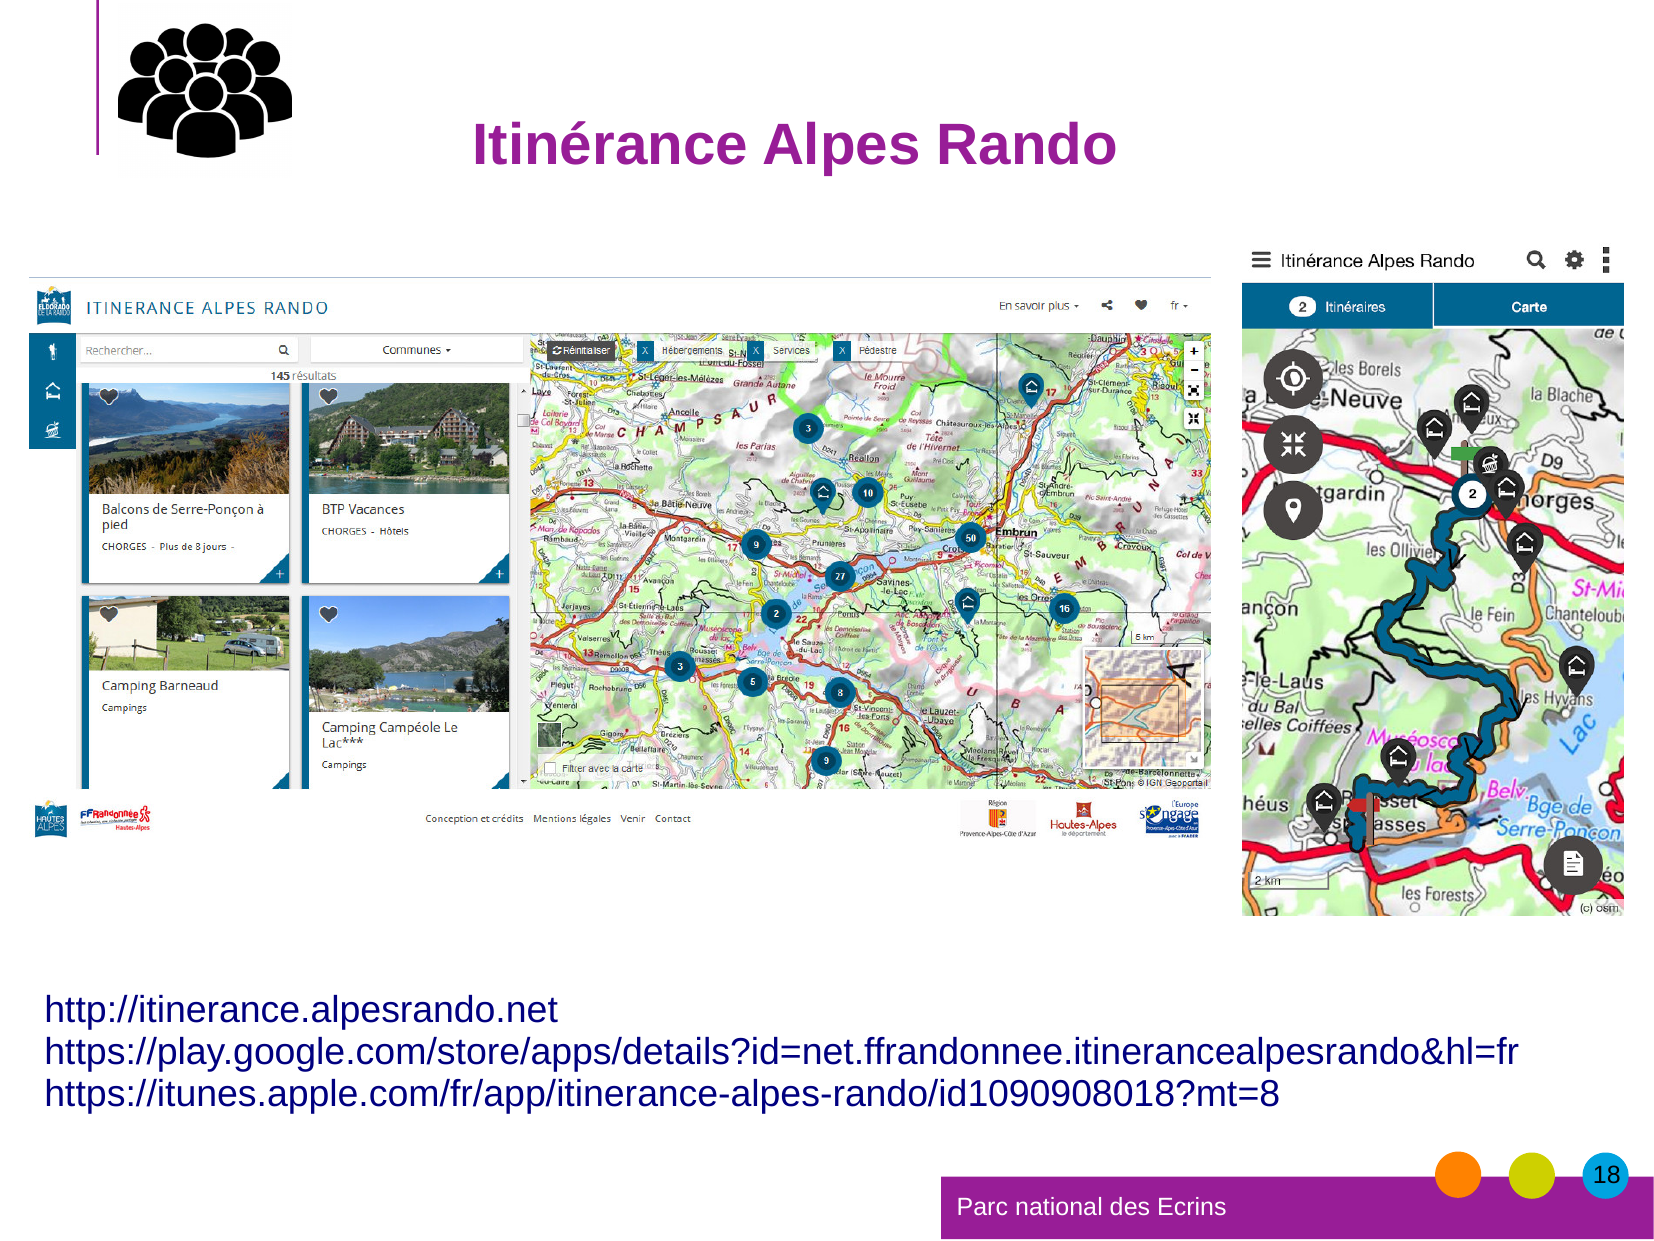

# Itinérance Alpes Rando
http://itinerance.alpesrando.net
https://play.google.com/store/apps/details?id=net.ffrandonnee.itinerancealpesrando&hl=fr
https://itunes.apple.com/fr/app/itinerance-alpes-rando/id1090908018?mt=8